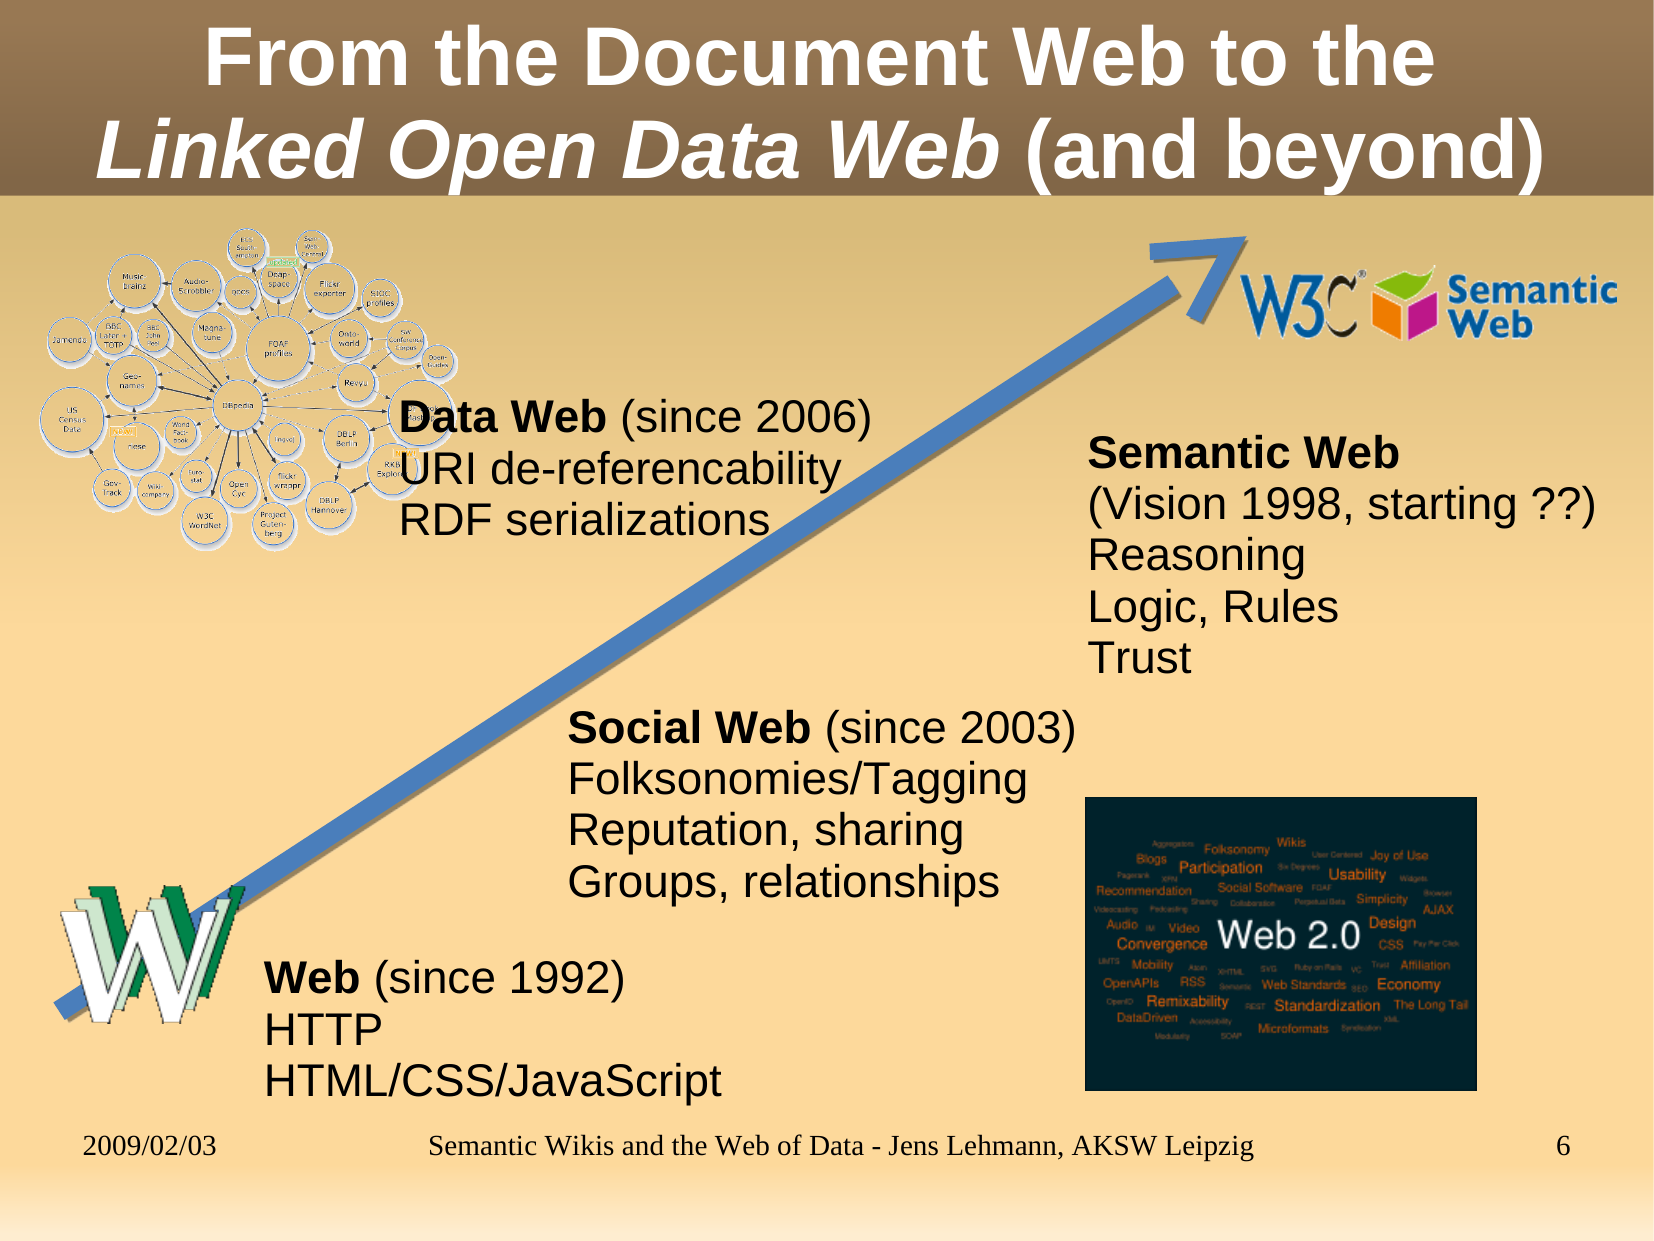

# From the Document Web to the Linked Open Data Web (and beyond)
Data Web (since 2006)
URI de-referencability
RDF serializations
Semantic Web
(Vision 1998, starting ??)
Reasoning
Logic, Rules
Trust
Social Web (since 2003)
Folksonomies/Tagging
Reputation, sharing
Groups, relationships
Web (since 1992)
HTTP
HTML/CSS/JavaScript
2009/02/03
Semantic Wikis and the Web of Data - Jens Lehmann, AKSW Leipzig
6